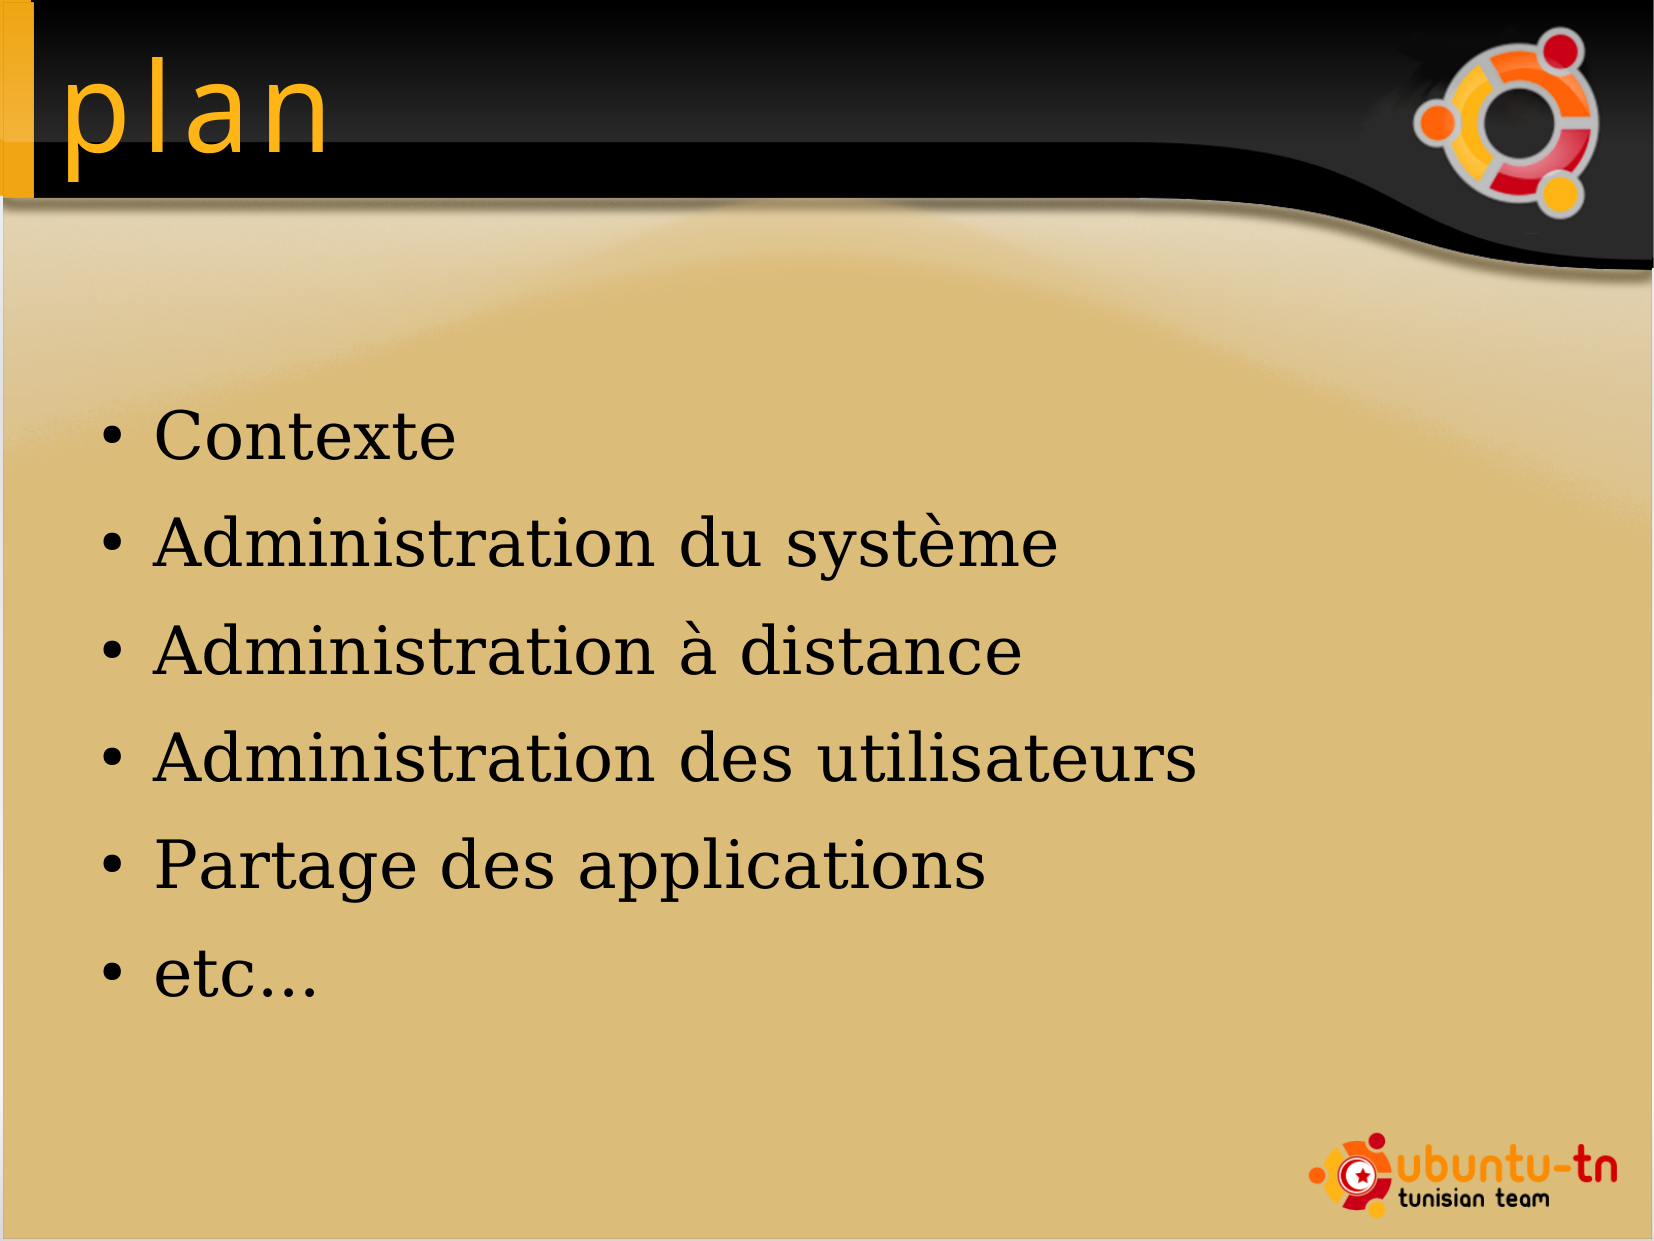

# plan
Contexte
Administration du système
Administration à distance
Administration des utilisateurs
Partage des applications
etc...